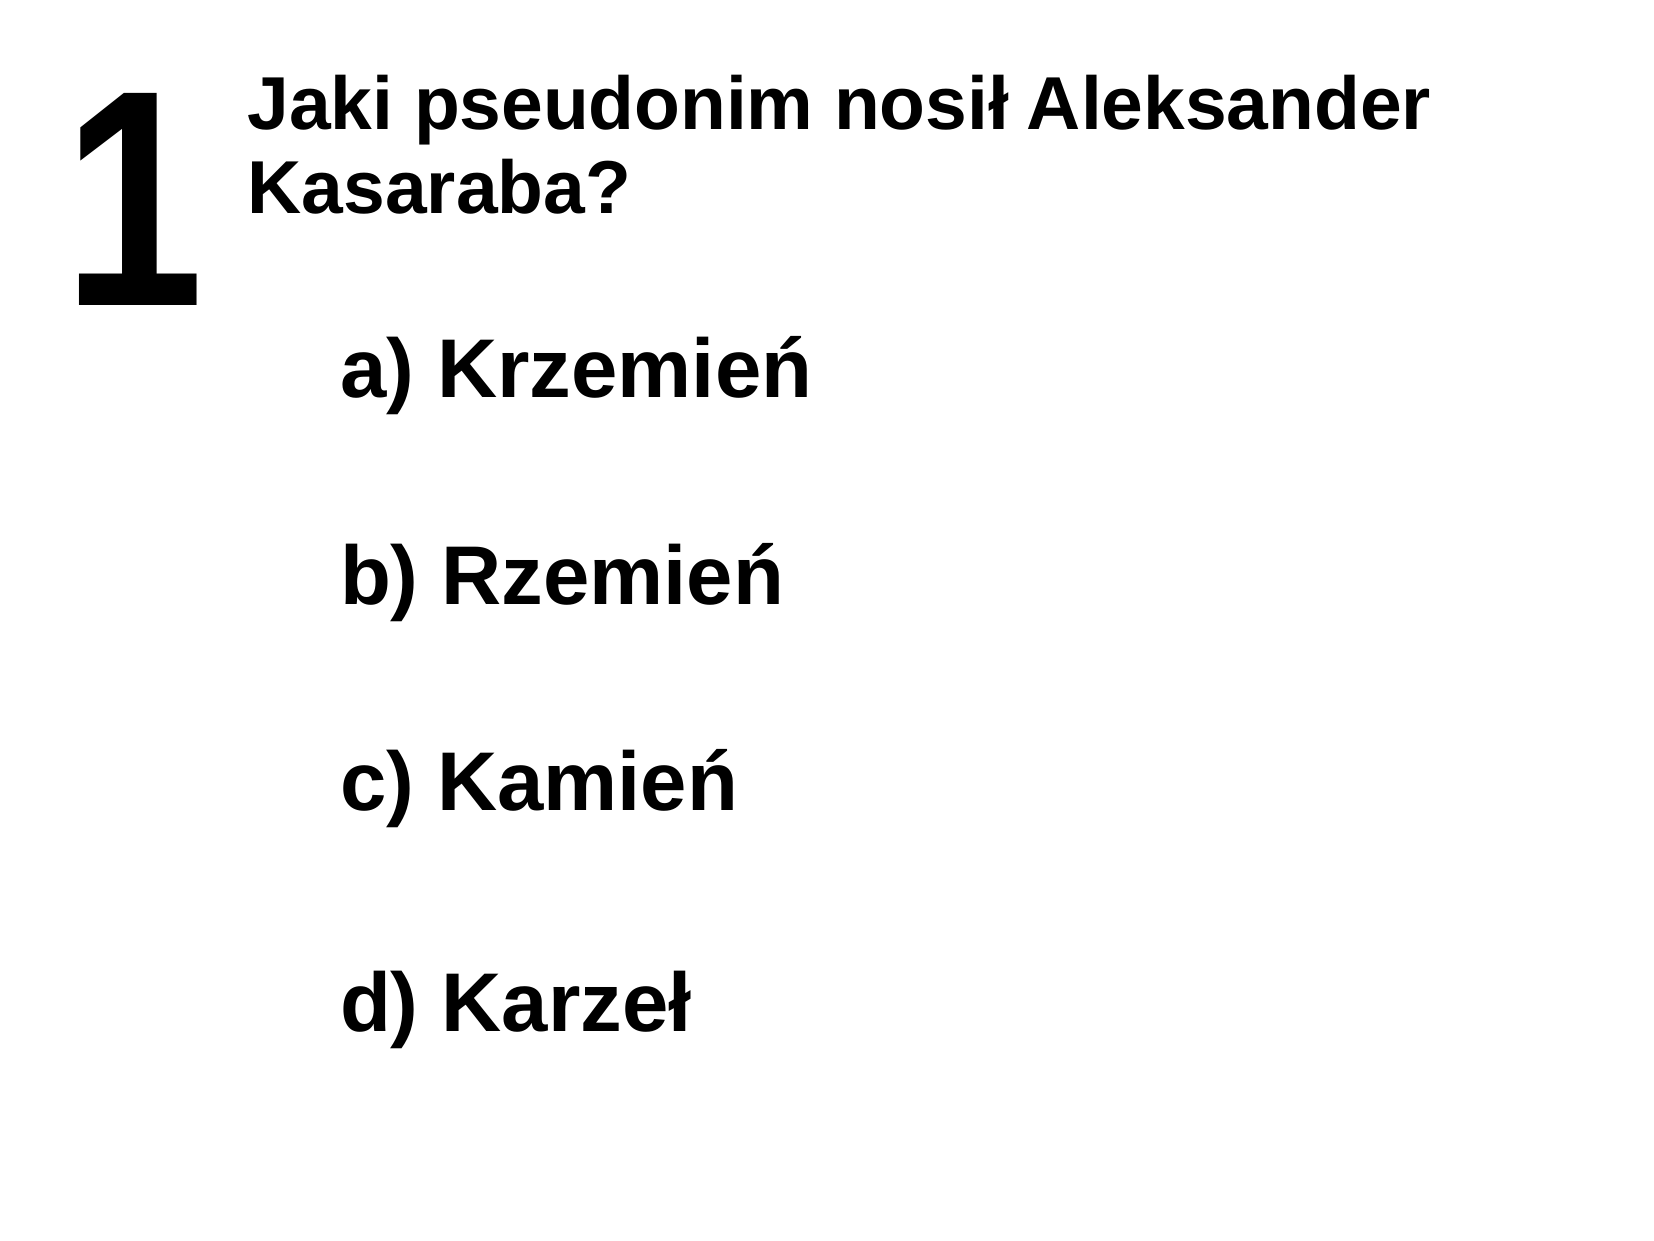

1
Jaki pseudonim nosił Aleksander Kasaraba?
 a) Krzemień
 b) Rzemień
 c) Kamień
 d) Karzeł